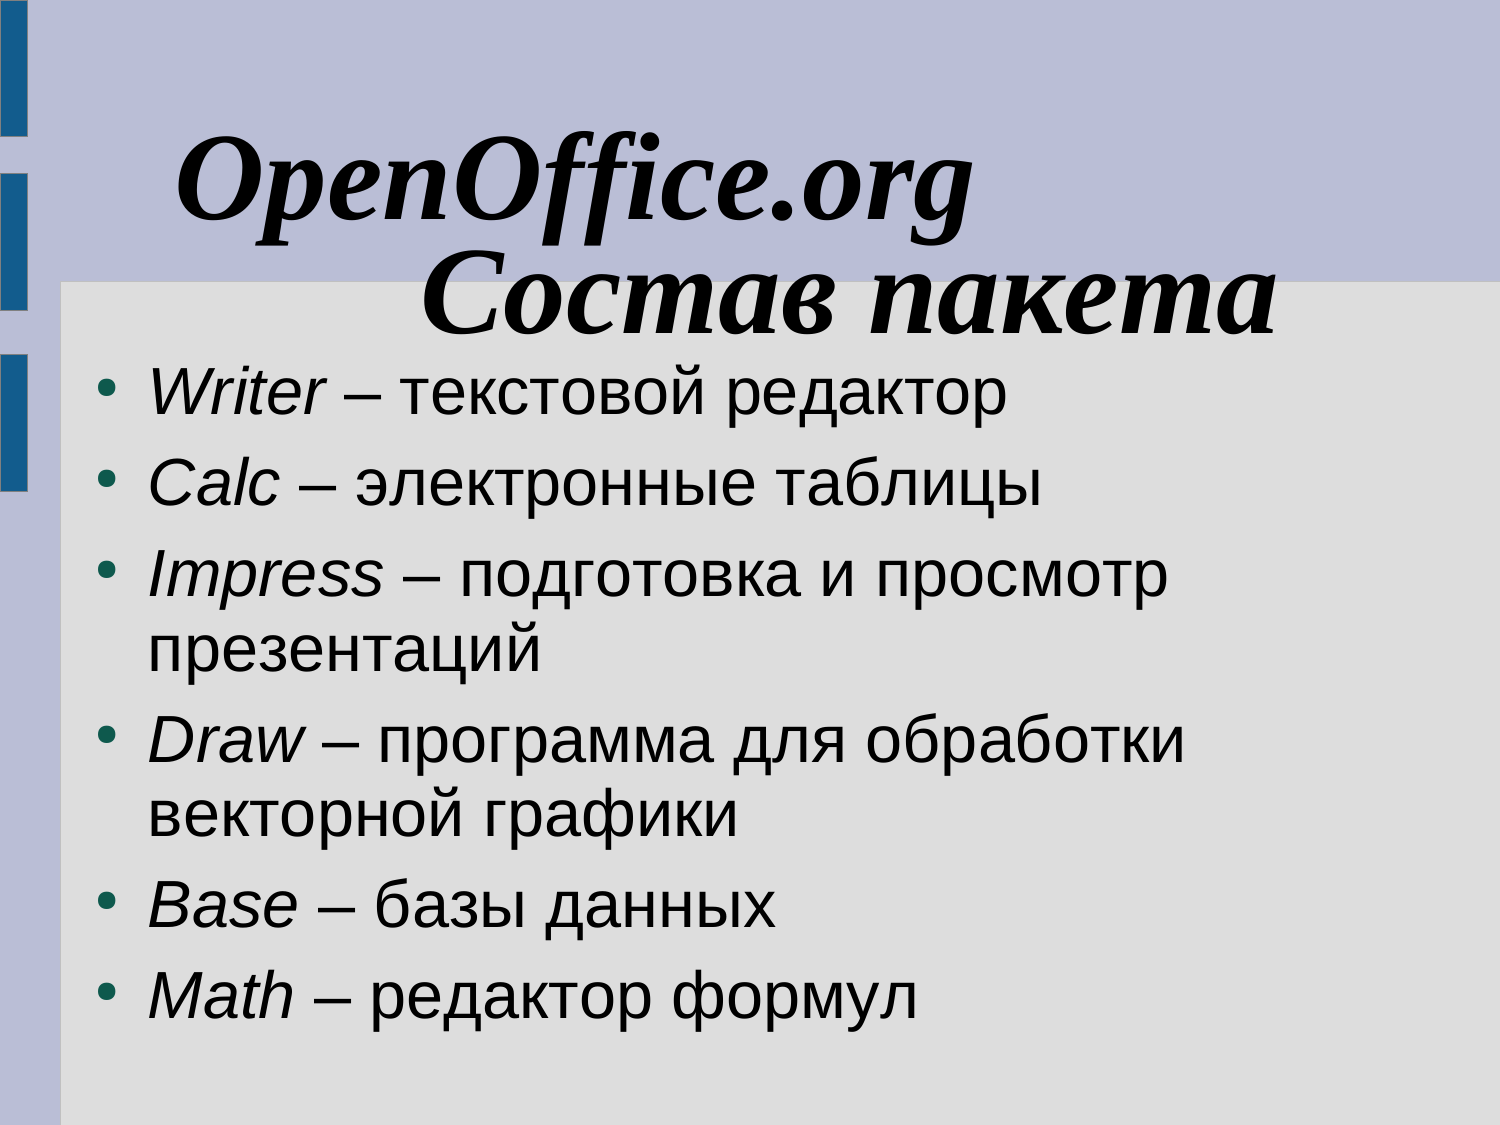

OpenOffice.org
# Состав пакета
Writer – текстовой редактор
Calc – электронные таблицы
Impress – подготовка и просмотр презентаций
Draw – программа для обработки векторной графики
Base – базы данных
Math – редактор формул